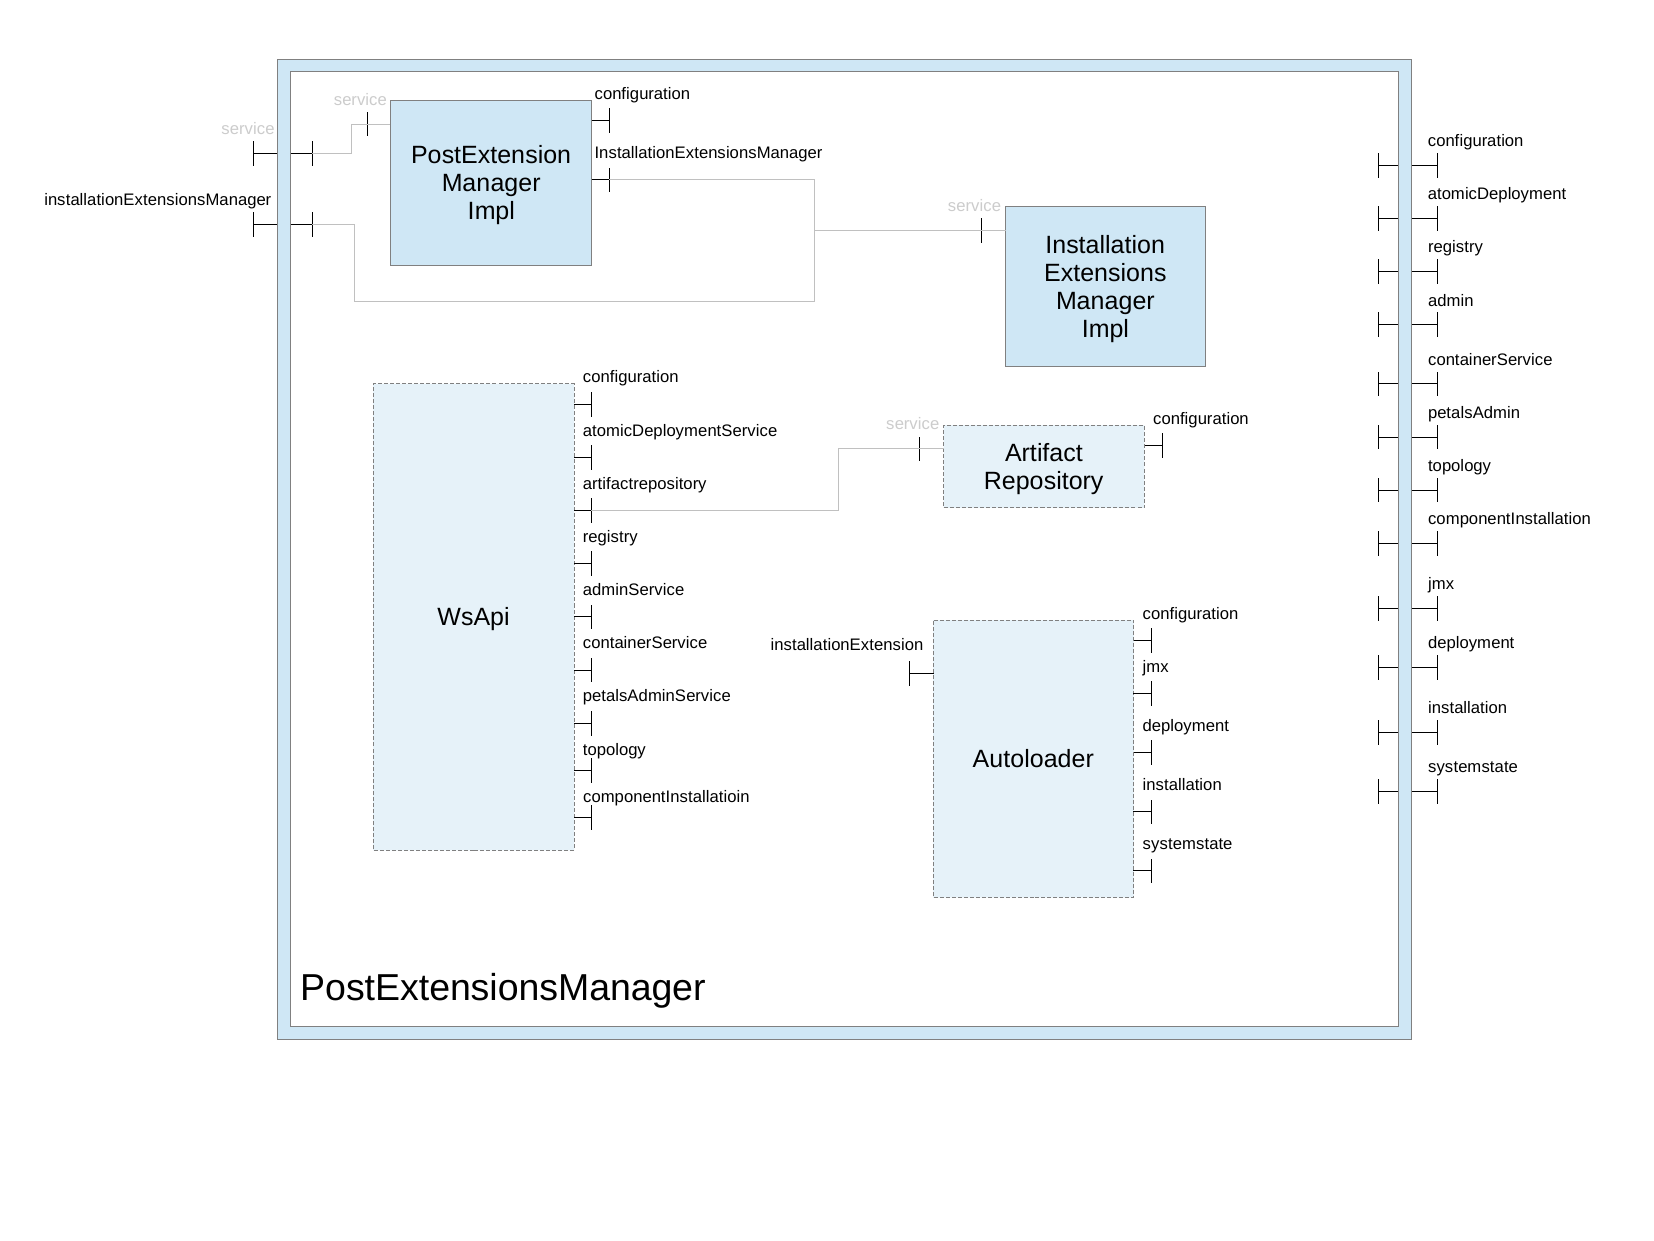

configuration
service
PostExtension
Manager
Impl
service
configuration
InstallationExtensionsManager
atomicDeployment
installationExtensionsManager
service
Installation
Extensions
Manager
Impl
registry
admin
containerService
configuration
WsApi
petalsAdmin
configuration
service
atomicDeploymentService
Artifact
Repository
topology
artifactrepository
componentInstallation
registry
jmx
adminService
configuration
Autoloader
deployment
containerService
installationExtension
jmx
petalsAdminService
installation
deployment
topology
systemstate
installation
componentInstallatioin
systemstate
PostExtensionsManager